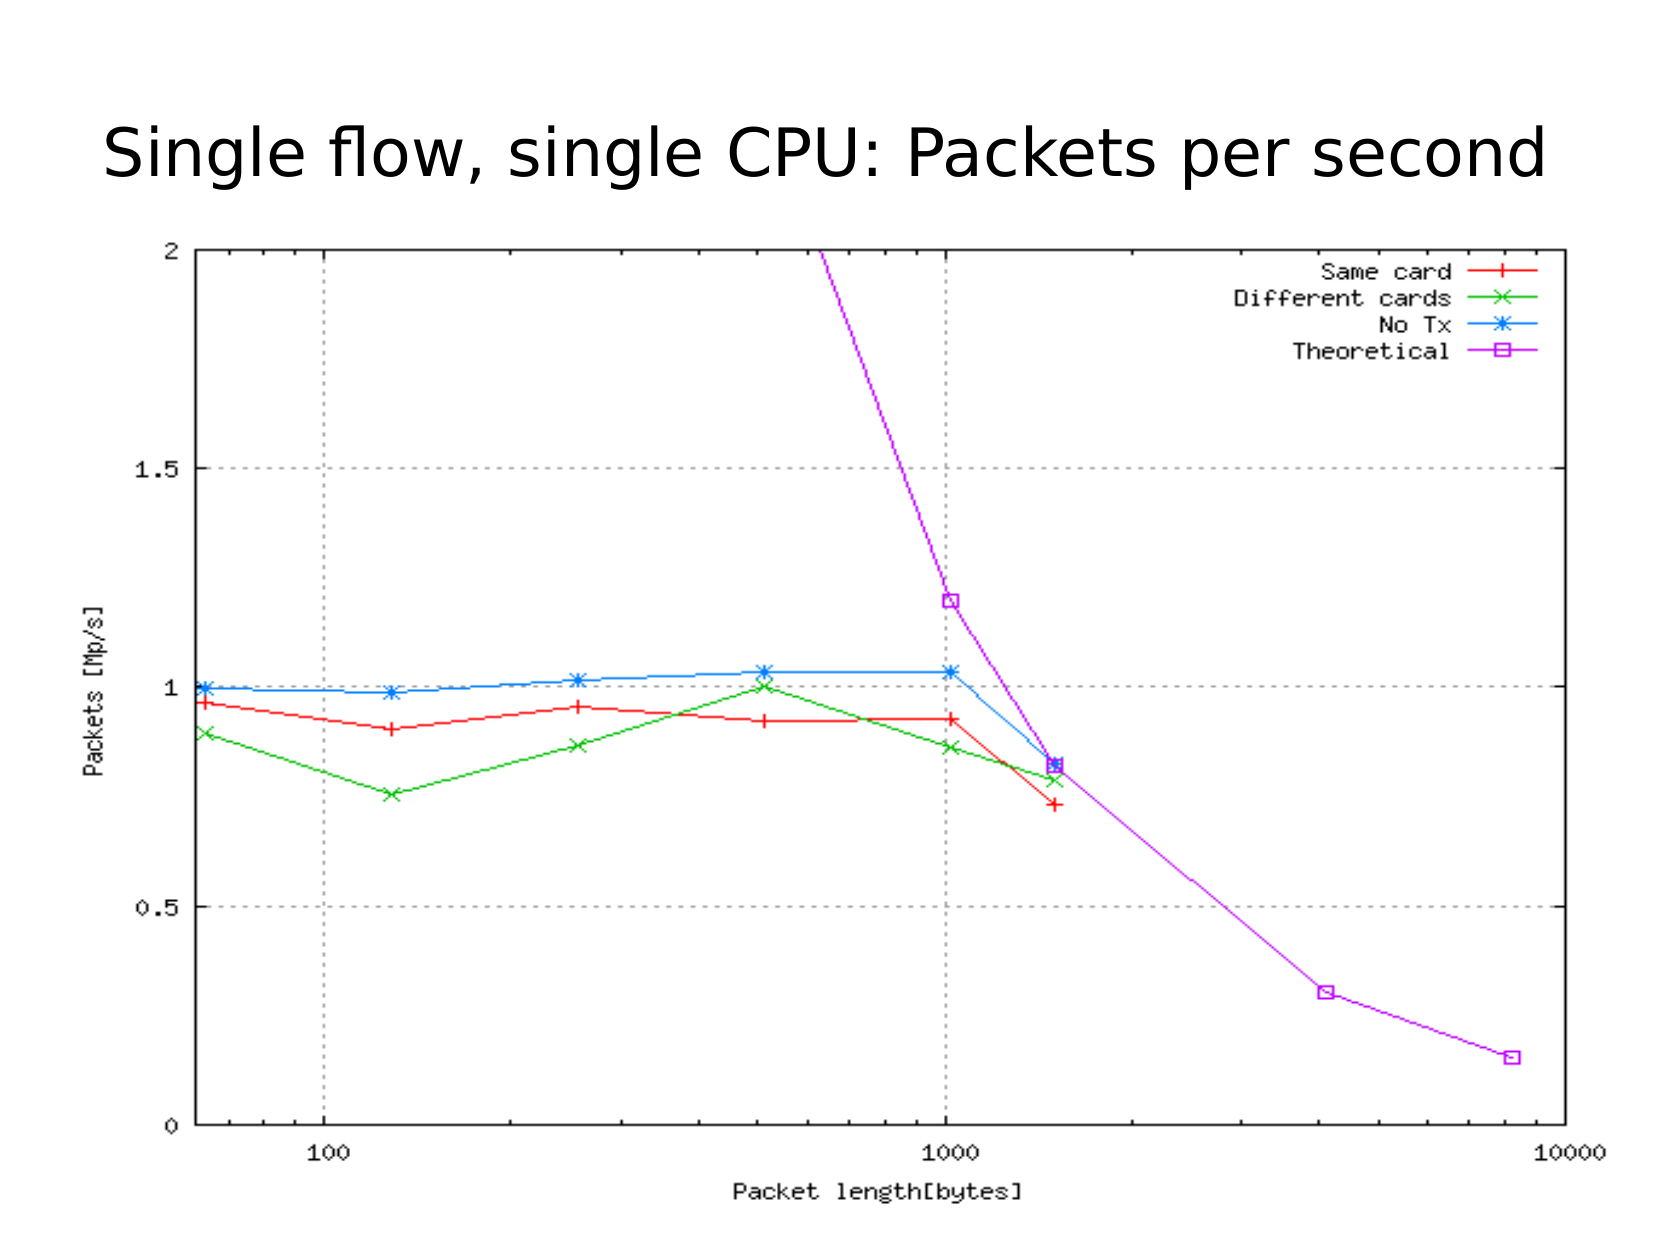

# Single flow, single CPU: Packets per second